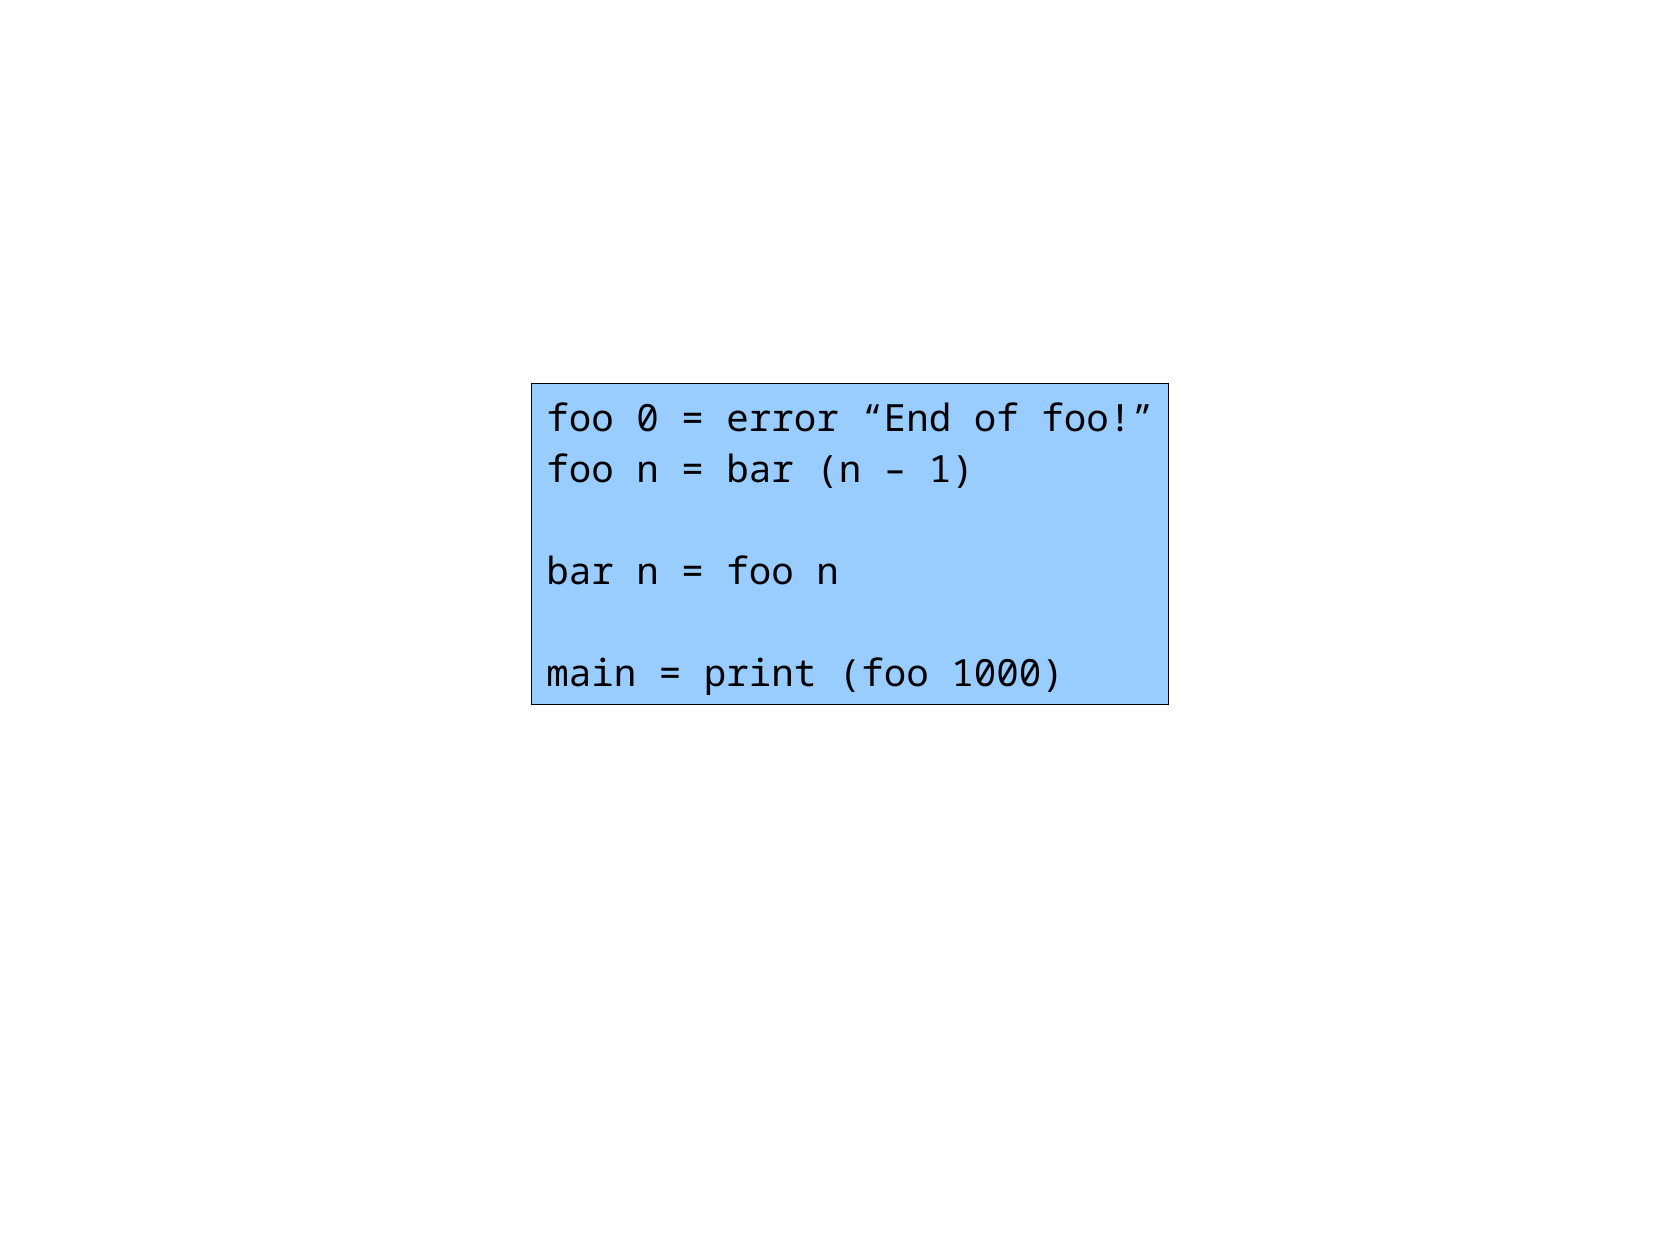

foo 0 = error “End of foo!”
foo n = bar (n – 1)
bar n = foo n
main = print (foo 1000)